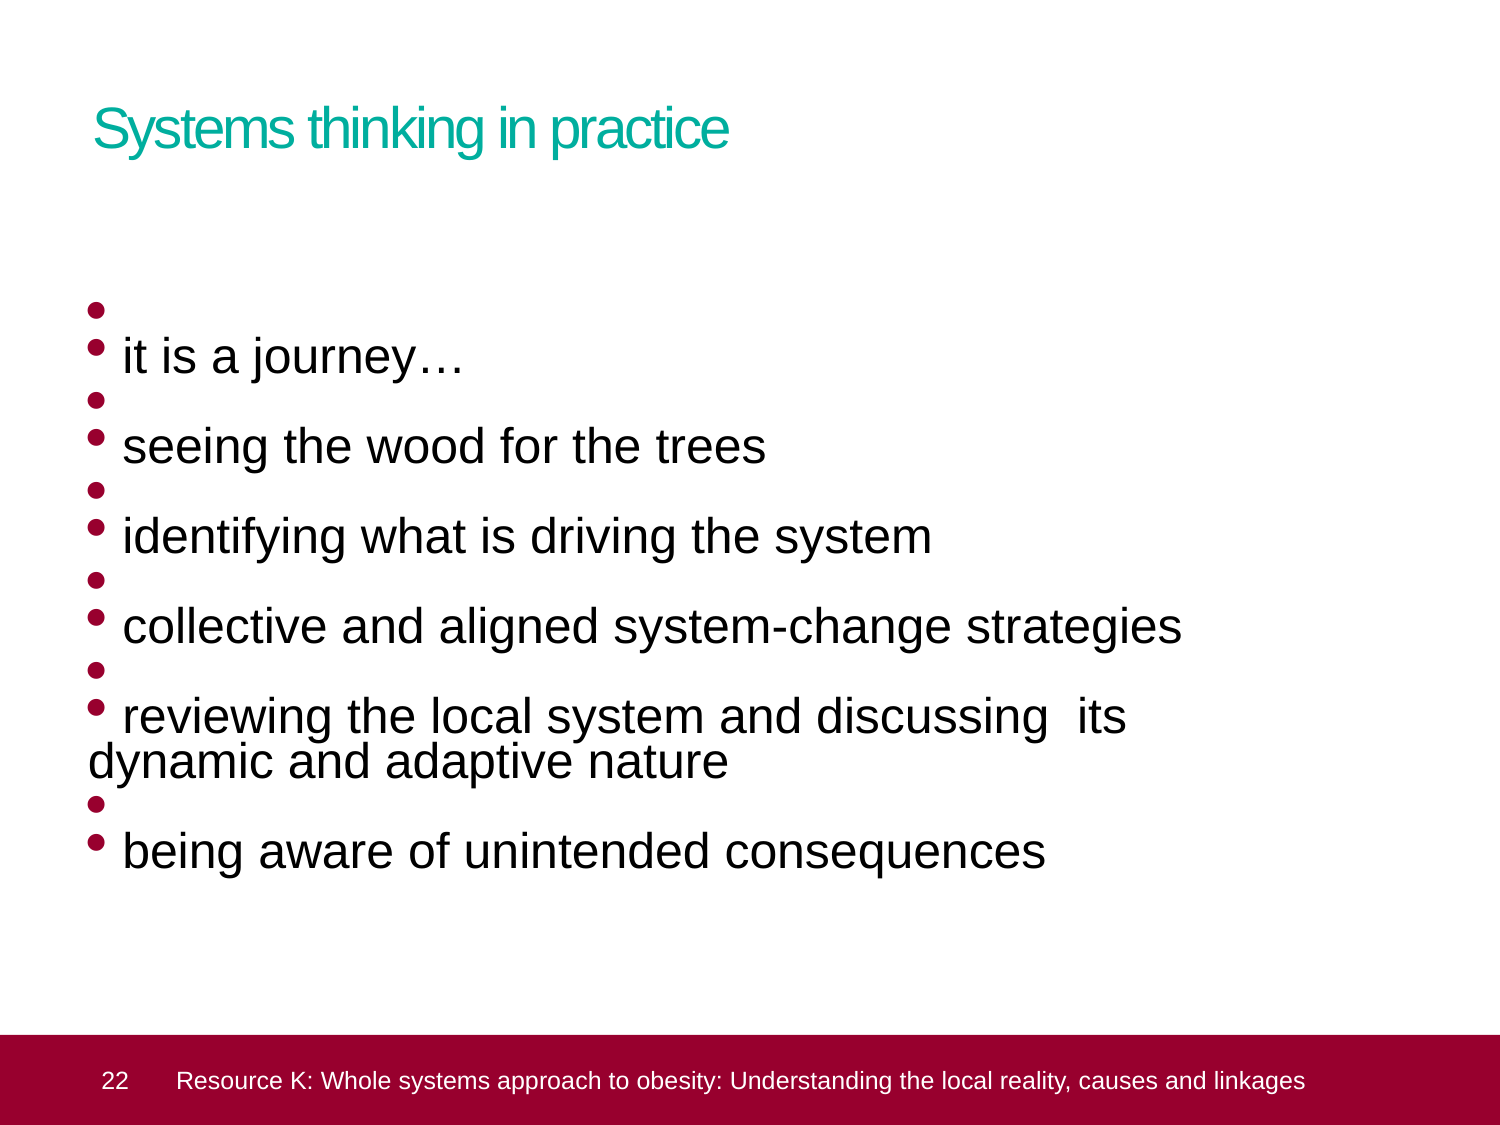

Systems thinking in practice
# it is a journey…
 seeing the wood for the trees
 identifying what is driving the system
 collective and aligned system-change strategies
 reviewing the local system and discussing its dynamic and adaptive nature
 being aware of unintended consequences
 20
Resource K: Whole systems approach to obesity: Understanding the local reality, causes and linkages